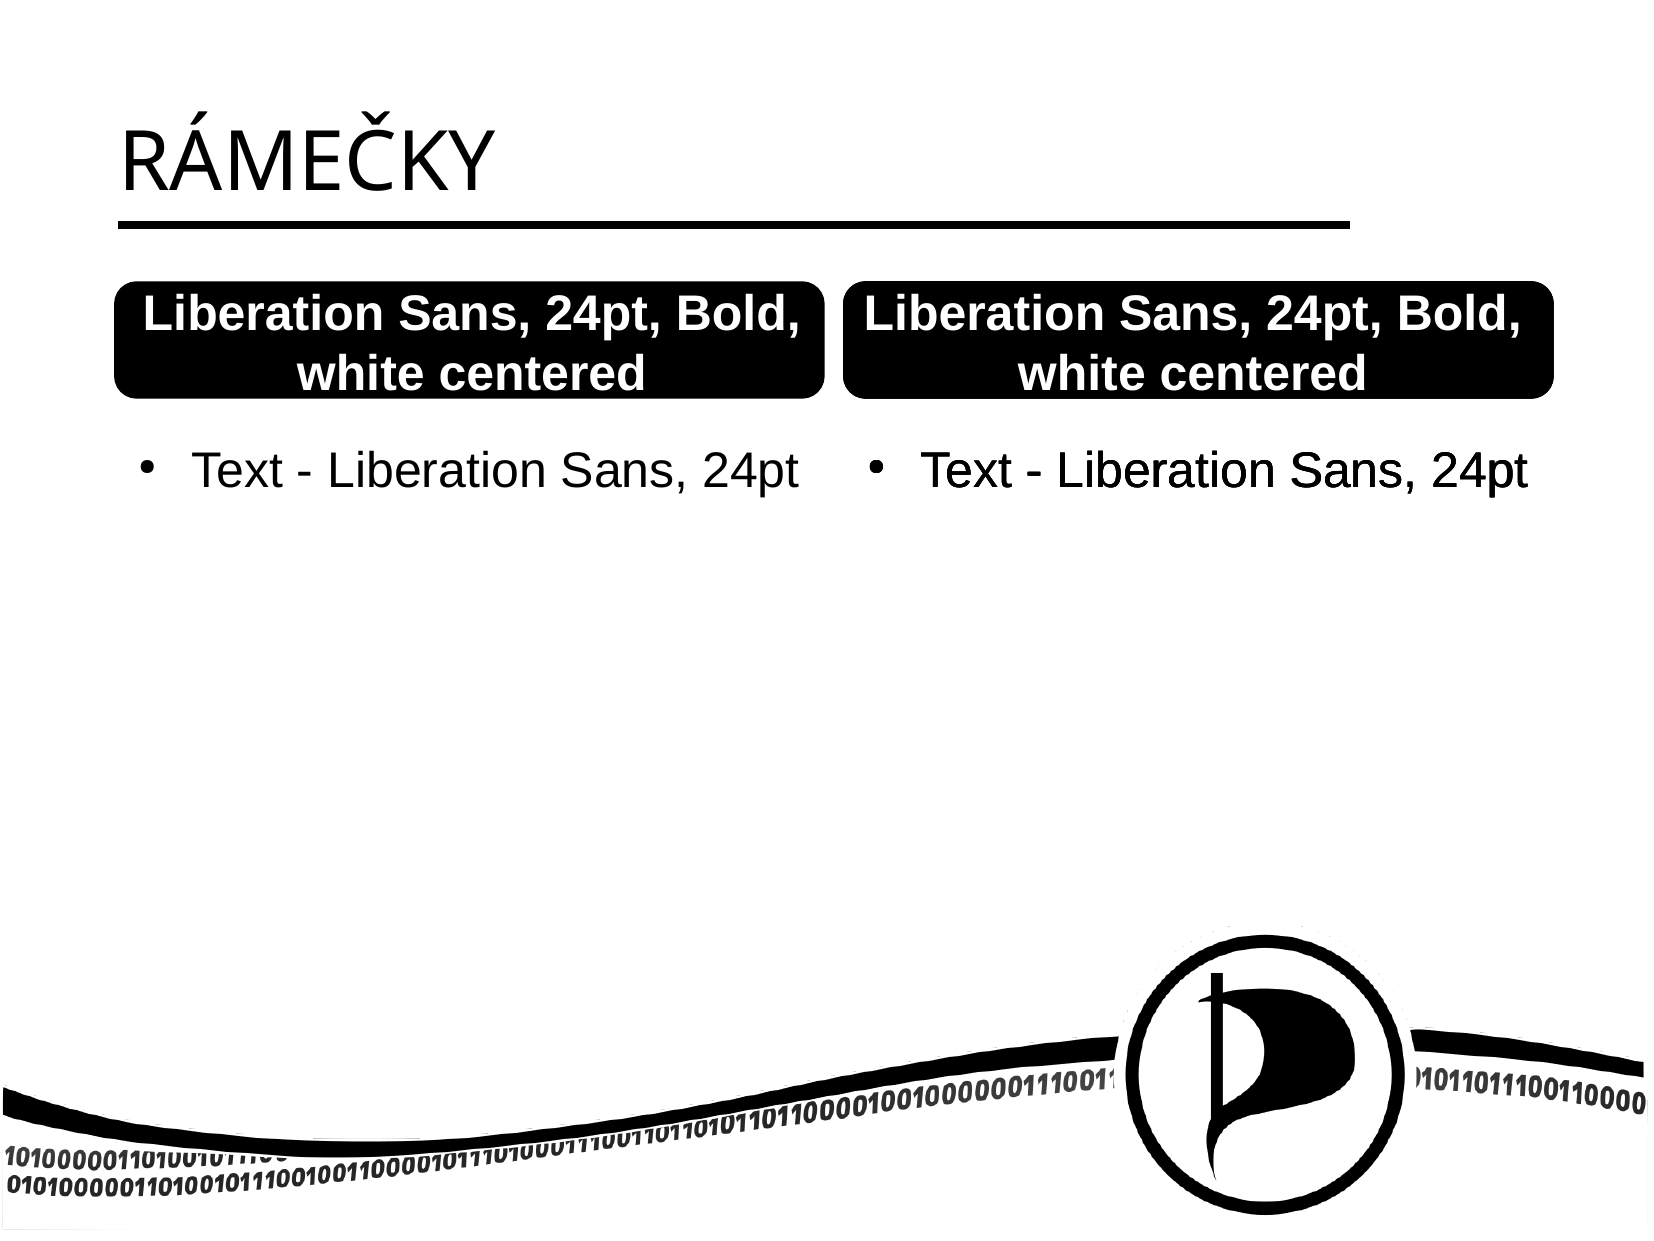

# RÁMEČKY
Liberation Sans, 24pt, Bold, white centered
Liberation Sans, 24pt, Bold, white centered
Liberation Sans, 24pt, Bold, white centered
Liberation Sans, 24pt, Bold, white centered
Text - Liberation Sans, 24pt
Text - Liberation Sans, 24pt
Text - Liberation Sans, 24pt
Text - Liberation Sans, 24pt